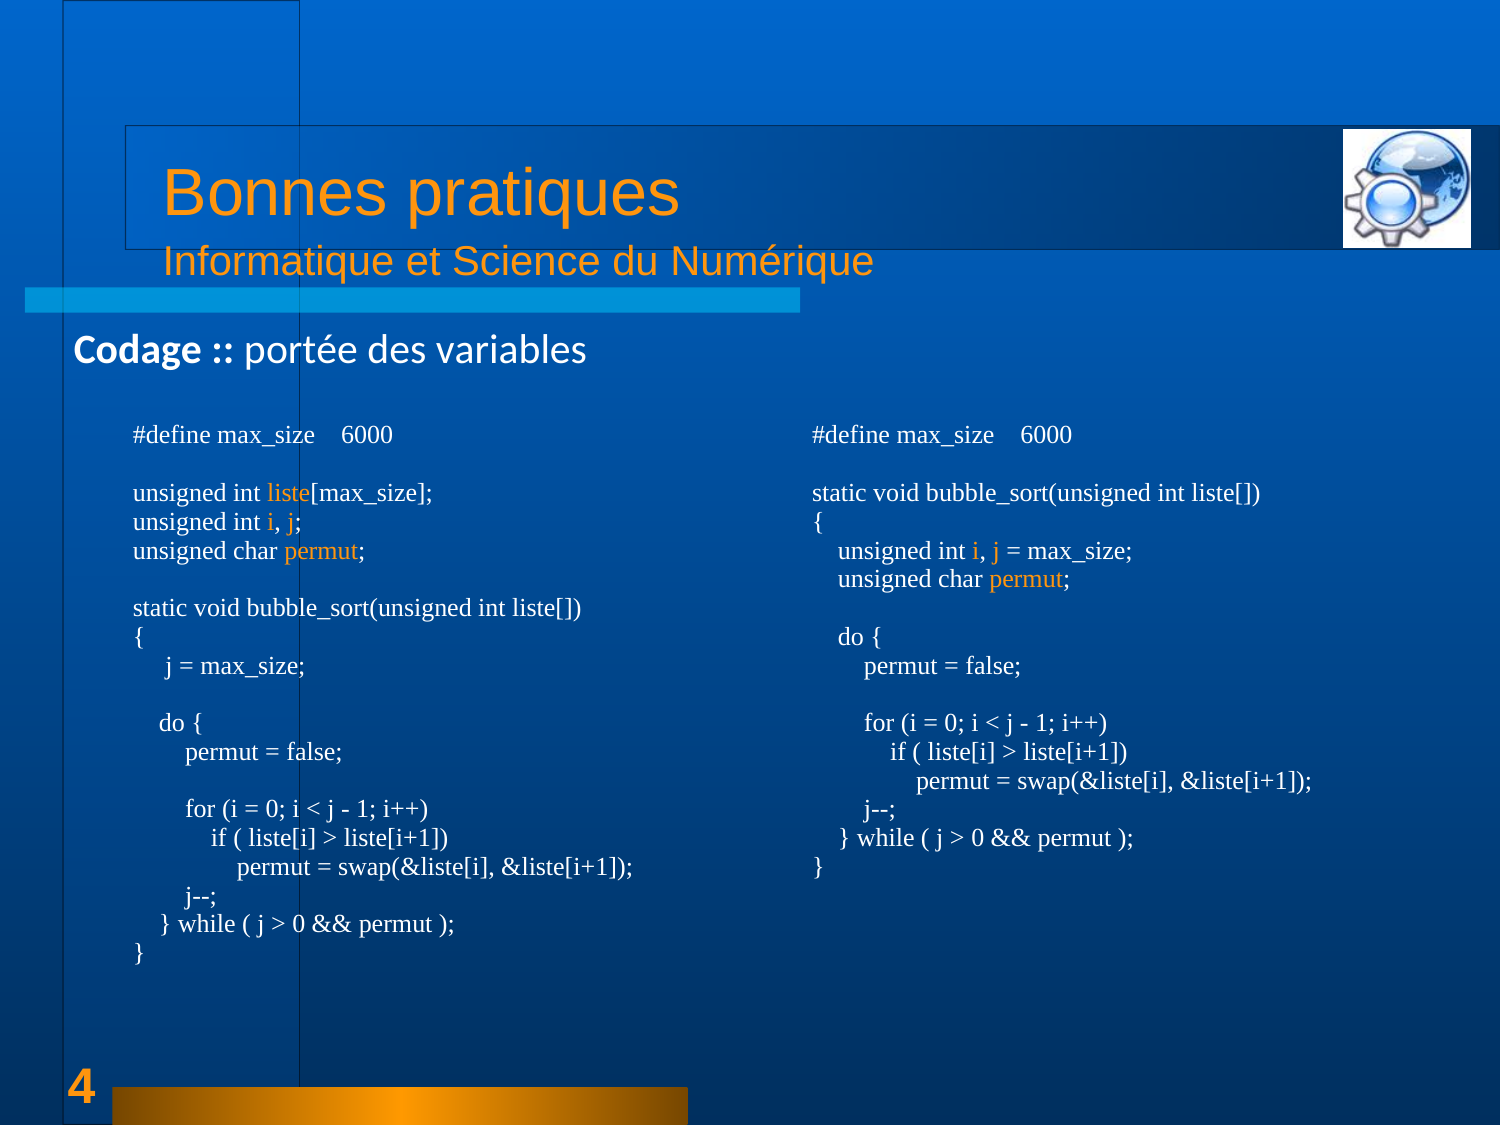

Codage :: portée des variables
#define max_size 6000
unsigned int liste[max_size];
unsigned int i, j;
unsigned char permut;
static void bubble_sort(unsigned int liste[])
{
 j = max_size;
 do {
 permut = false;
 for (i = 0; i < j - 1; i++)
 if ( liste[i] > liste[i+1])
 permut = swap(&liste[i], &liste[i+1]);
 j--;
 } while ( j > 0 && permut );
}
#define max_size 6000
static void bubble_sort(unsigned int liste[])
{
 unsigned int i, j = max_size;
 unsigned char permut;
 do {
 permut = false;
 for (i = 0; i < j - 1; i++)
 if ( liste[i] > liste[i+1])
 permut = swap(&liste[i], &liste[i+1]);
 j--;
 } while ( j > 0 && permut );
}